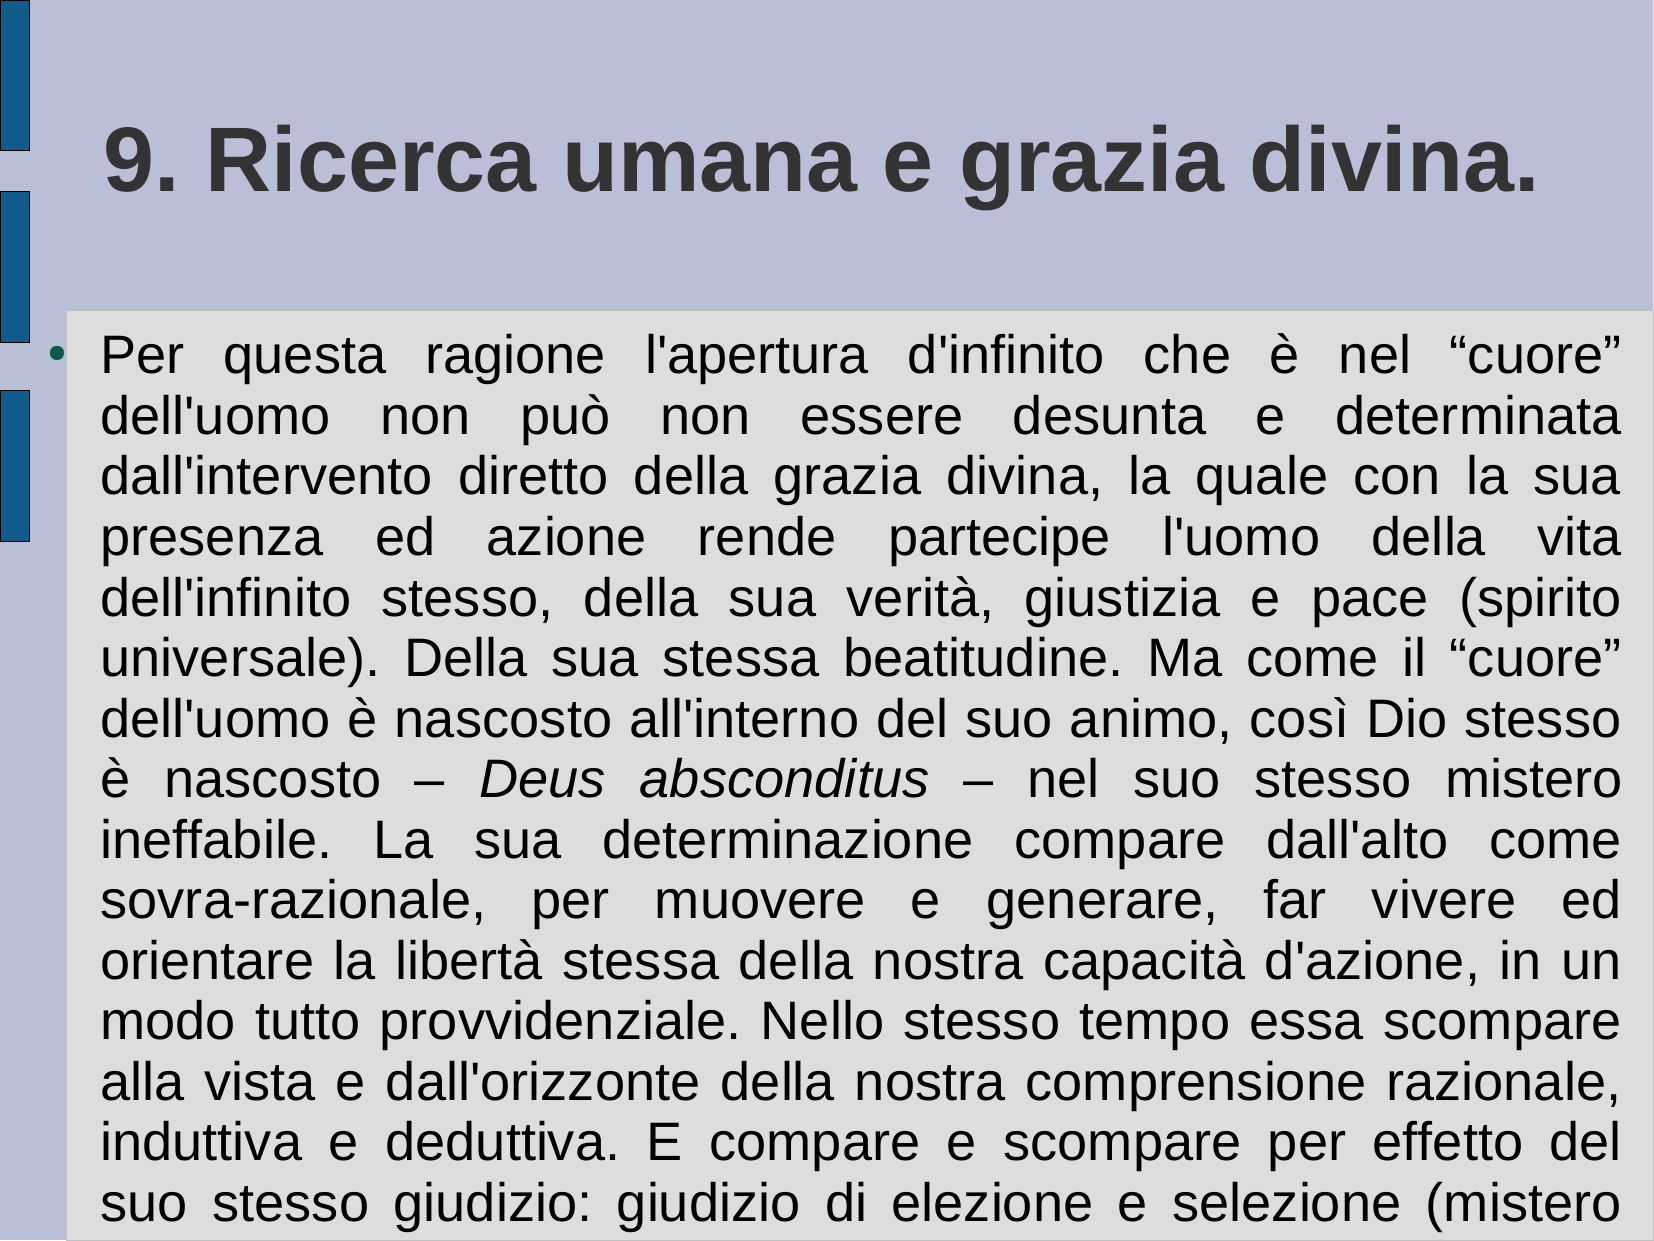

# 9. Ricerca umana e grazia divina.
Per questa ragione l'apertura d'infinito che è nel “cuore” dell'uomo non può non essere desunta e determinata dall'intervento diretto della grazia divina, la quale con la sua presenza ed azione rende partecipe l'uomo della vita dell'infinito stesso, della sua verità, giustizia e pace (spirito universale). Della sua stessa beatitudine. Ma come il “cuore” dell'uomo è nascosto all'interno del suo animo, così Dio stesso è nascosto – Deus absconditus – nel suo stesso mistero ineffabile. La sua determinazione compare dall'alto come sovra-razionale, per muovere e generare, far vivere ed orientare la libertà stessa della nostra capacità d'azione, in un modo tutto provvidenziale. Nello stesso tempo essa scompare alla vista e dall'orizzonte della nostra comprensione razionale, induttiva e deduttiva. E compare e scompare per effetto del suo stesso giudizio: giudizio di elezione e selezione (mistero della predestinazione).